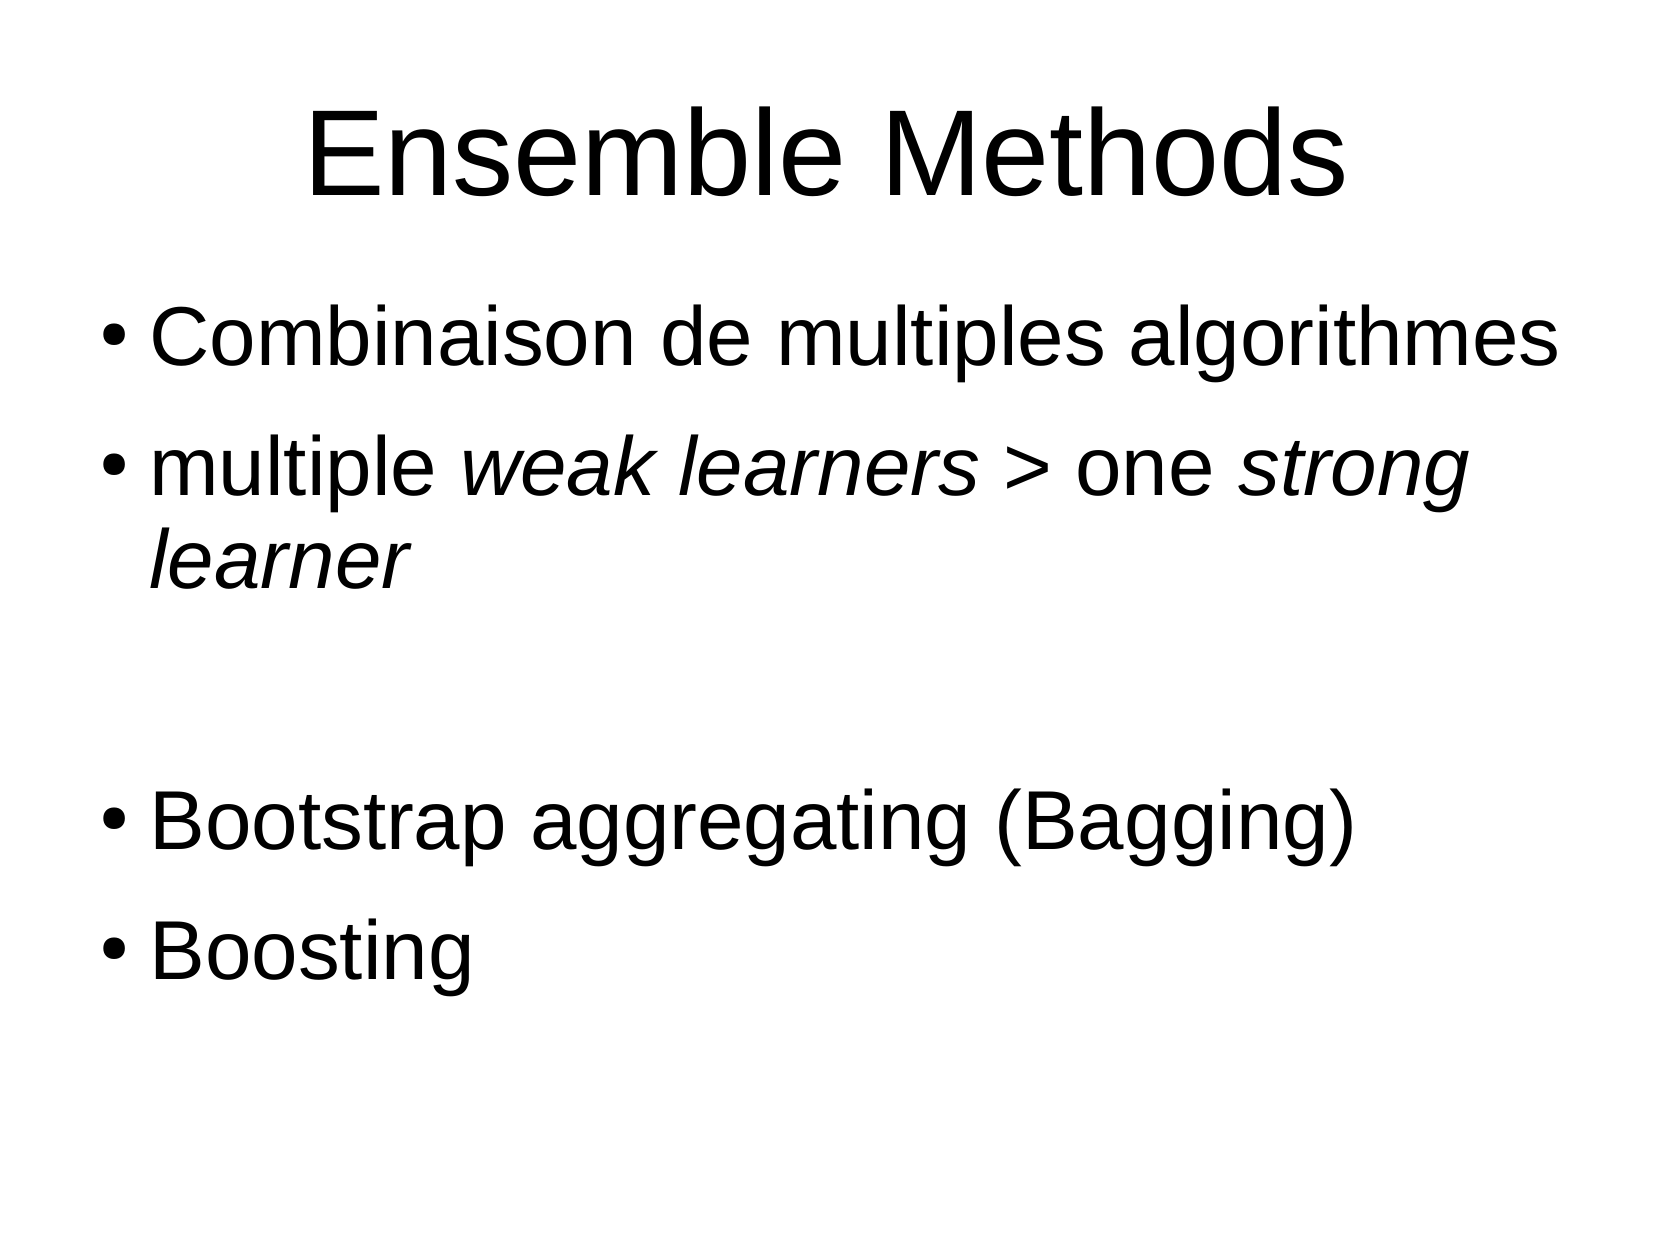

# Ensemble Methods
Combinaison de multiples algorithmes
multiple weak learners > one strong learner
Bootstrap aggregating (Bagging)
Boosting